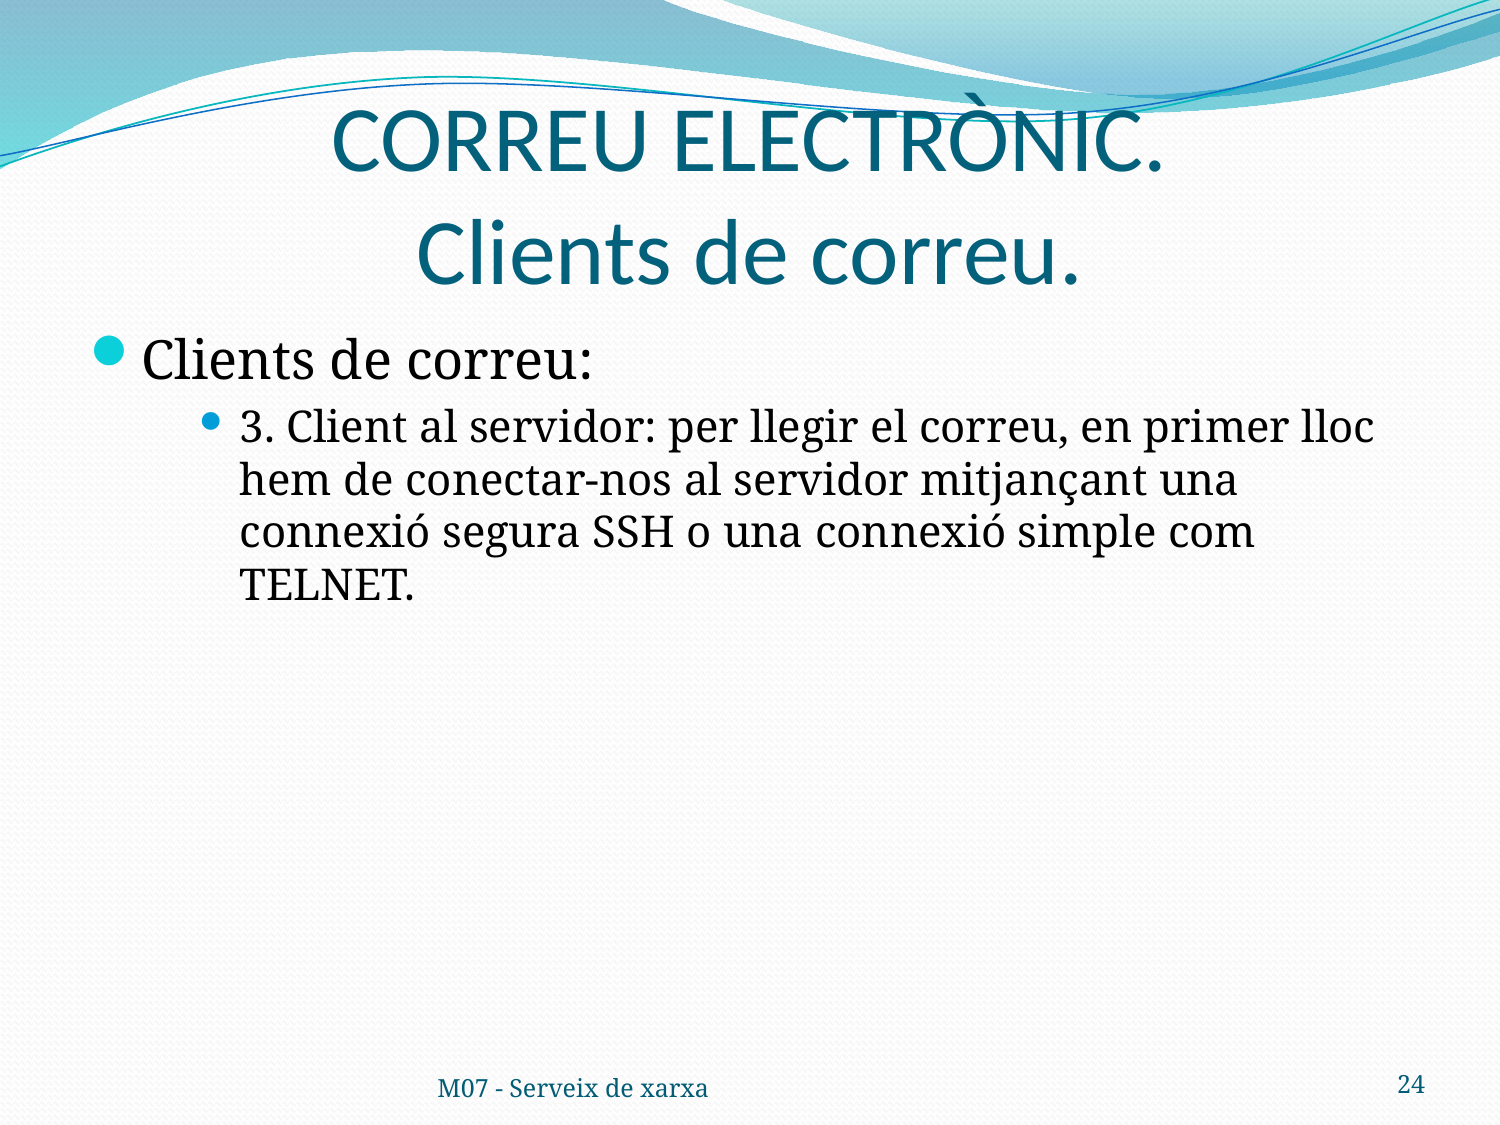

# CORREU ELECTRÒNIC. Clients de correu.
Clients de correu:
3. Client al servidor: per llegir el correu, en primer lloc hem de conectar-nos al servidor mitjançant una connexió segura SSH o una connexió simple com TELNET.
M07 - Serveix de xarxa